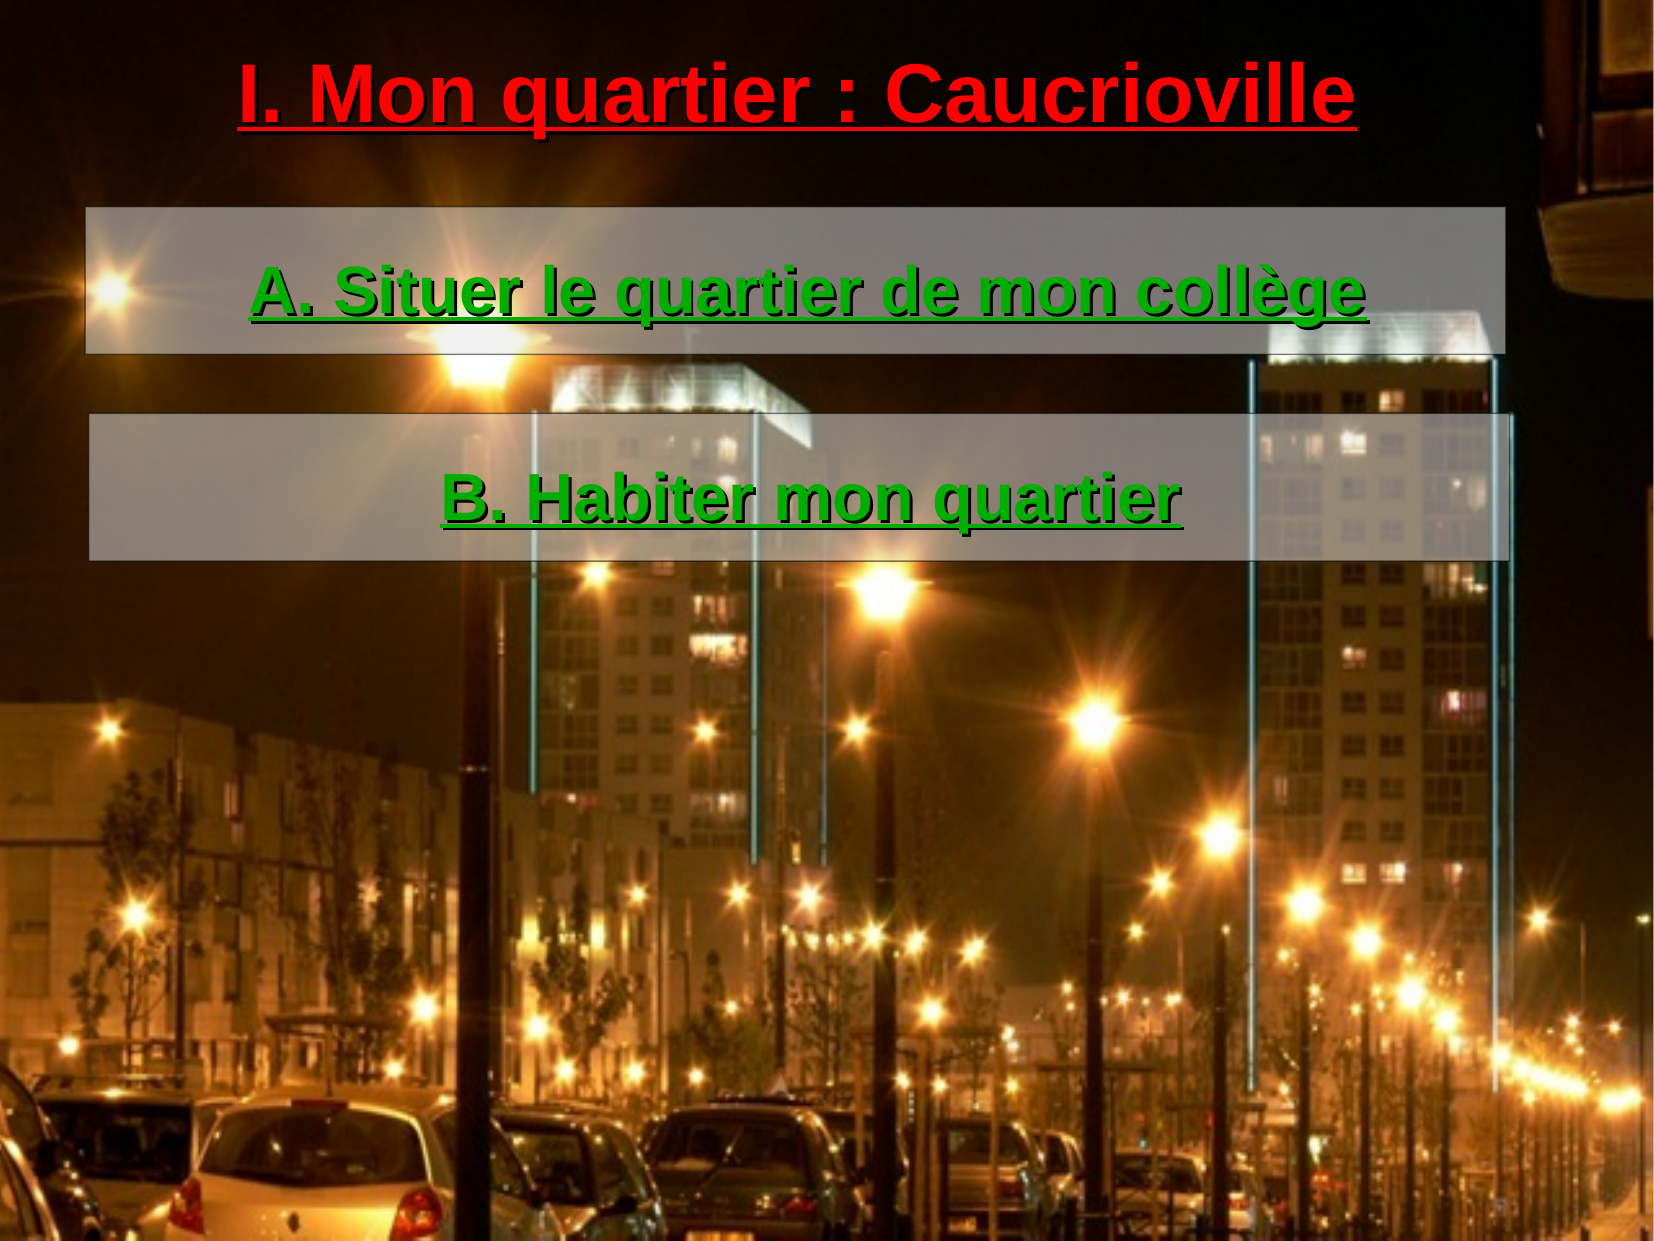

I. Mon quartier : Caucrioville
A. Situer le quartier de mon collège
B. Habiter mon quartier